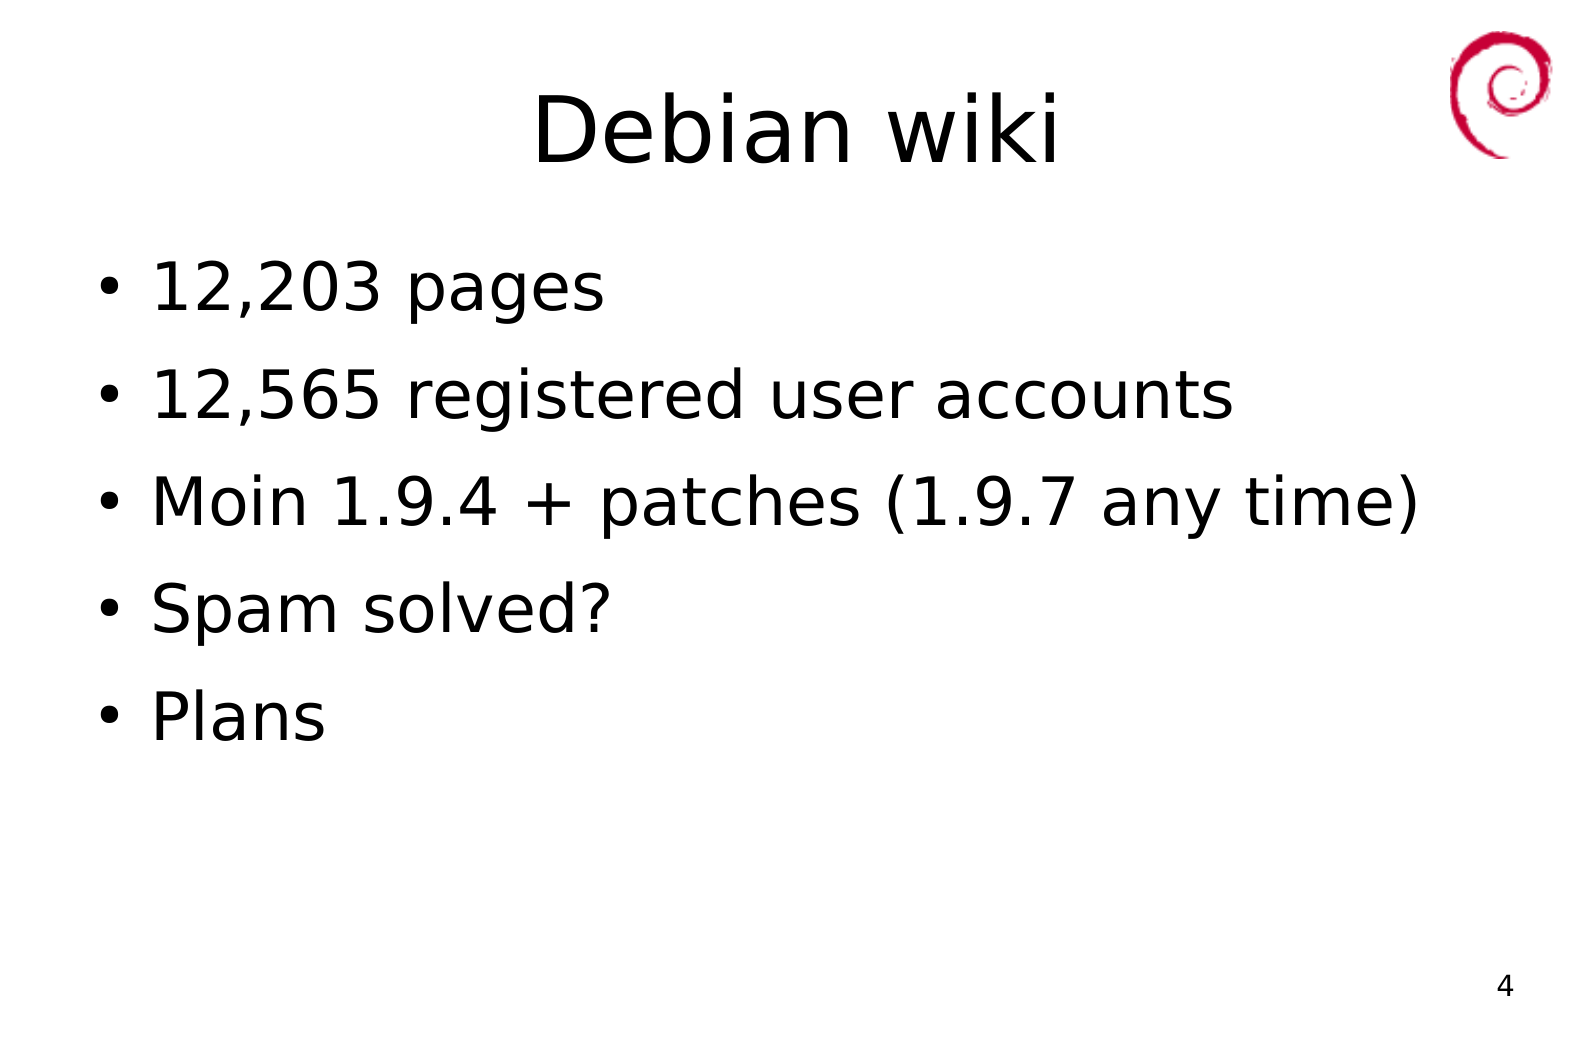

# Debian wiki
12,203 pages
12,565 registered user accounts
Moin 1.9.4 + patches (1.9.7 any time)
Spam solved?
Plans
4